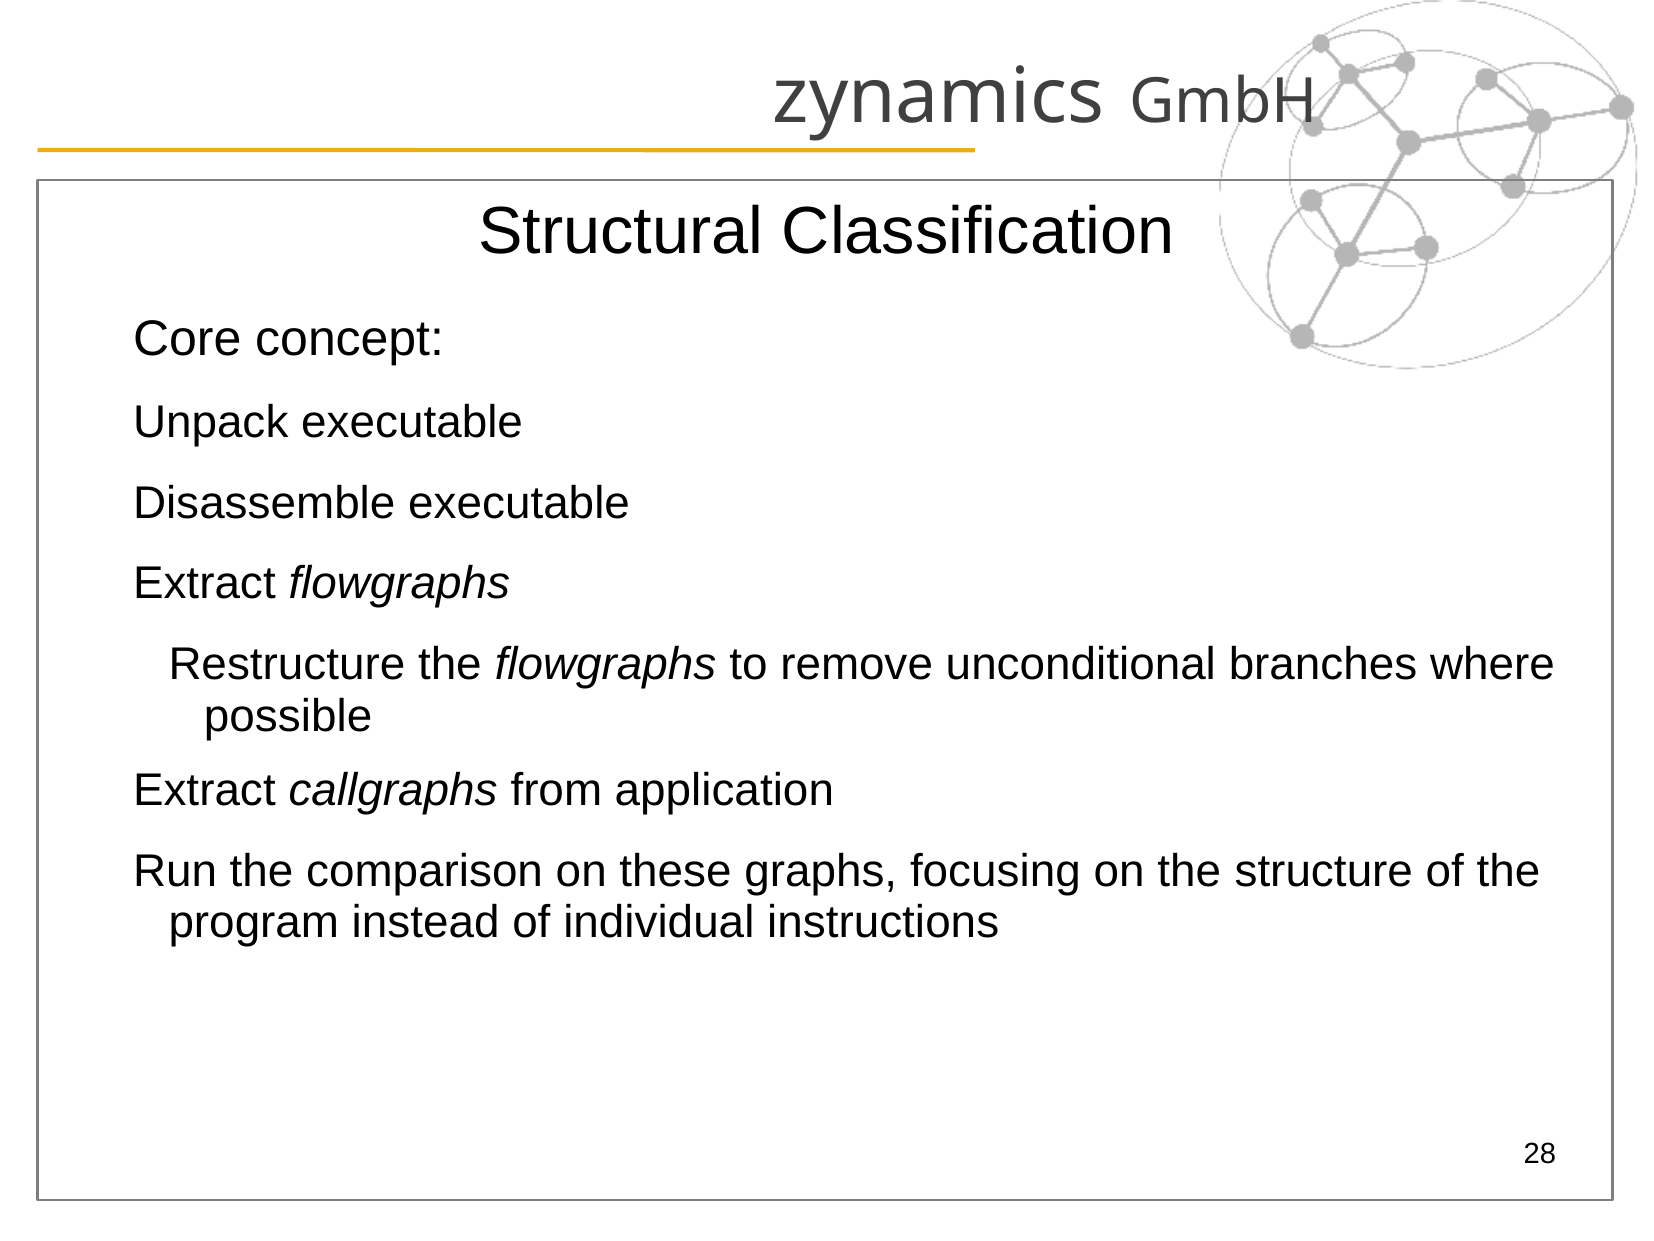

zynamics GmbH
# Structural Classification
Core concept:
Unpack executable
Disassemble executable
Extract flowgraphs
Restructure the flowgraphs to remove unconditional branches where possible
Extract callgraphs from application
Run the comparison on these graphs, focusing on the structure of the program instead of individual instructions